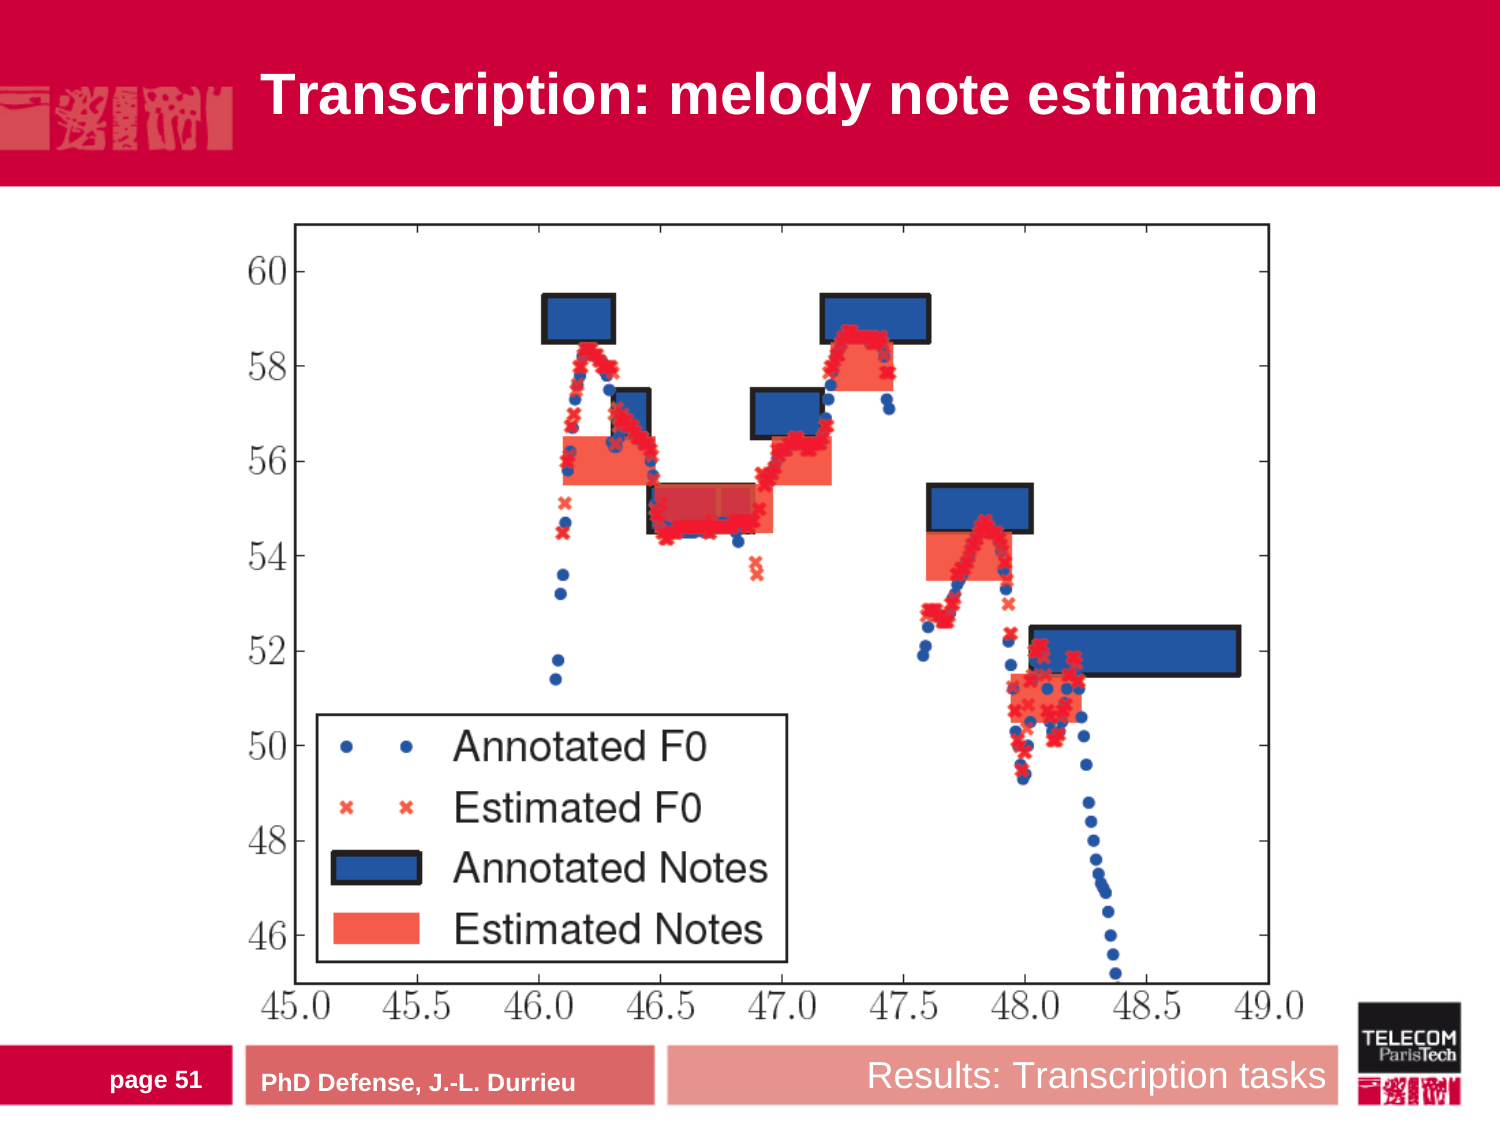

# Transcription: melody note estimation
Results: Transcription tasks
51